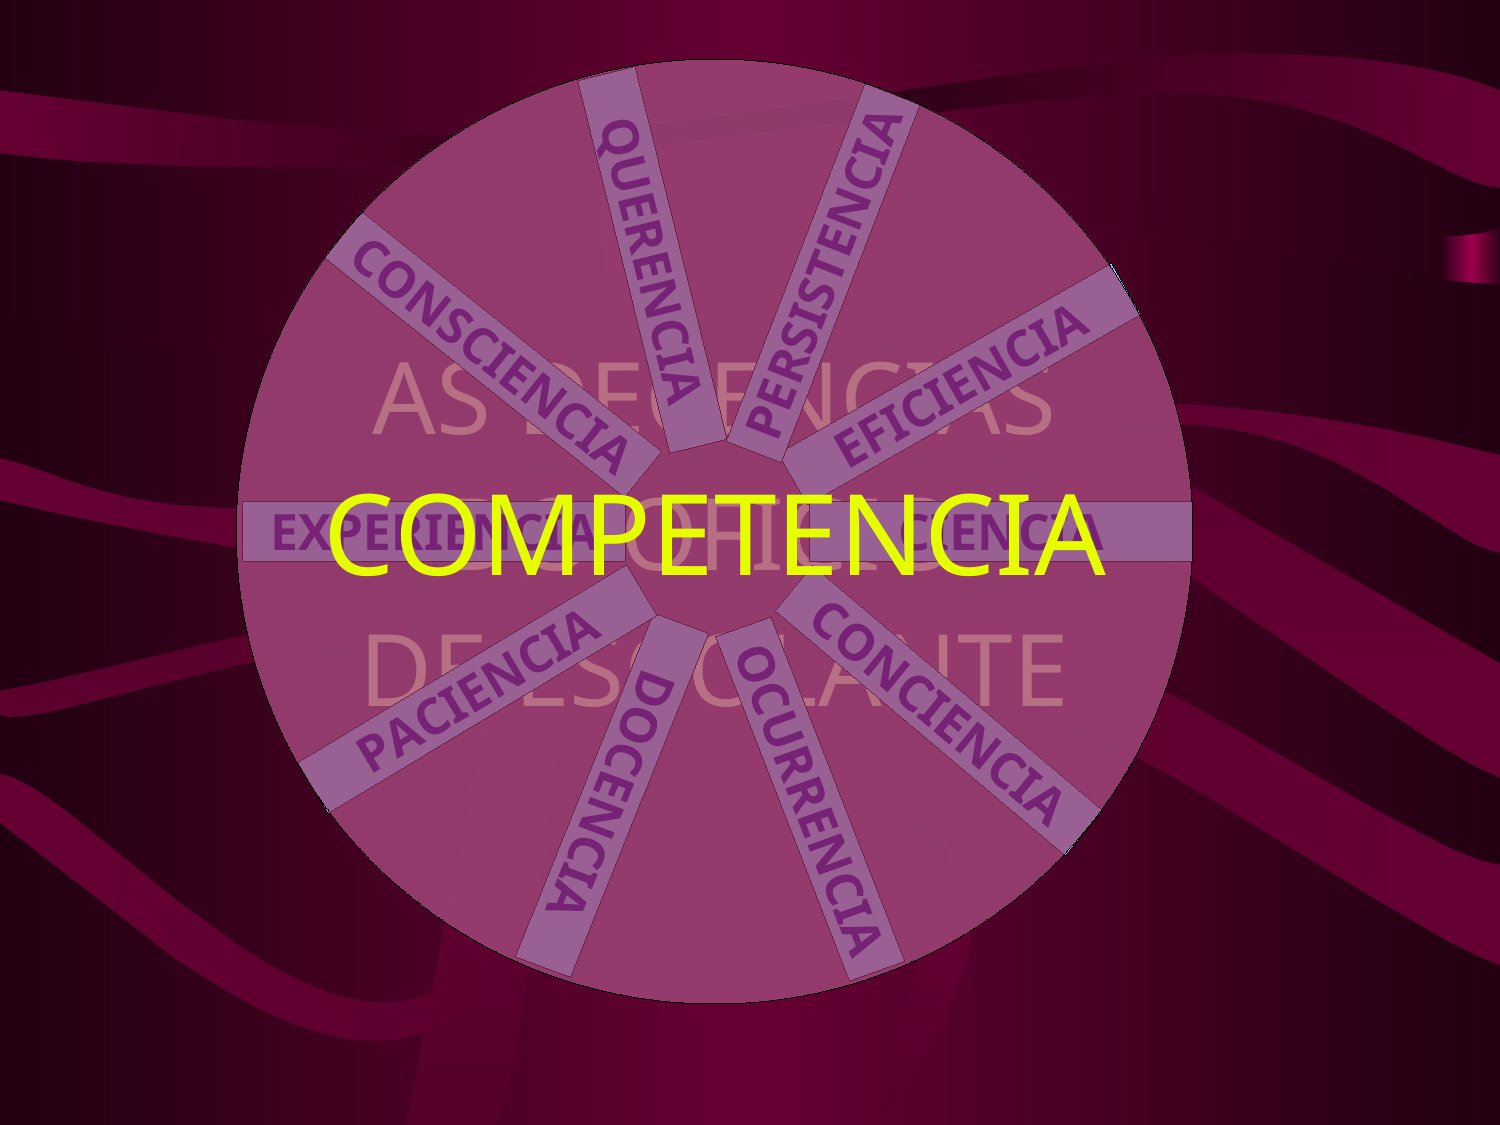

AS DECENCIAS
DO OFICIO
DE ESCOLANTE
COMPETENCIA
QUERENCIA
PERSISTENCIA
CONSCIENCIA
EFICIENCIA
EXPERIENCIA
CIENCIA
PACIENCIA
CONCIENCIA
DOCENCIA
OCURRENCIA